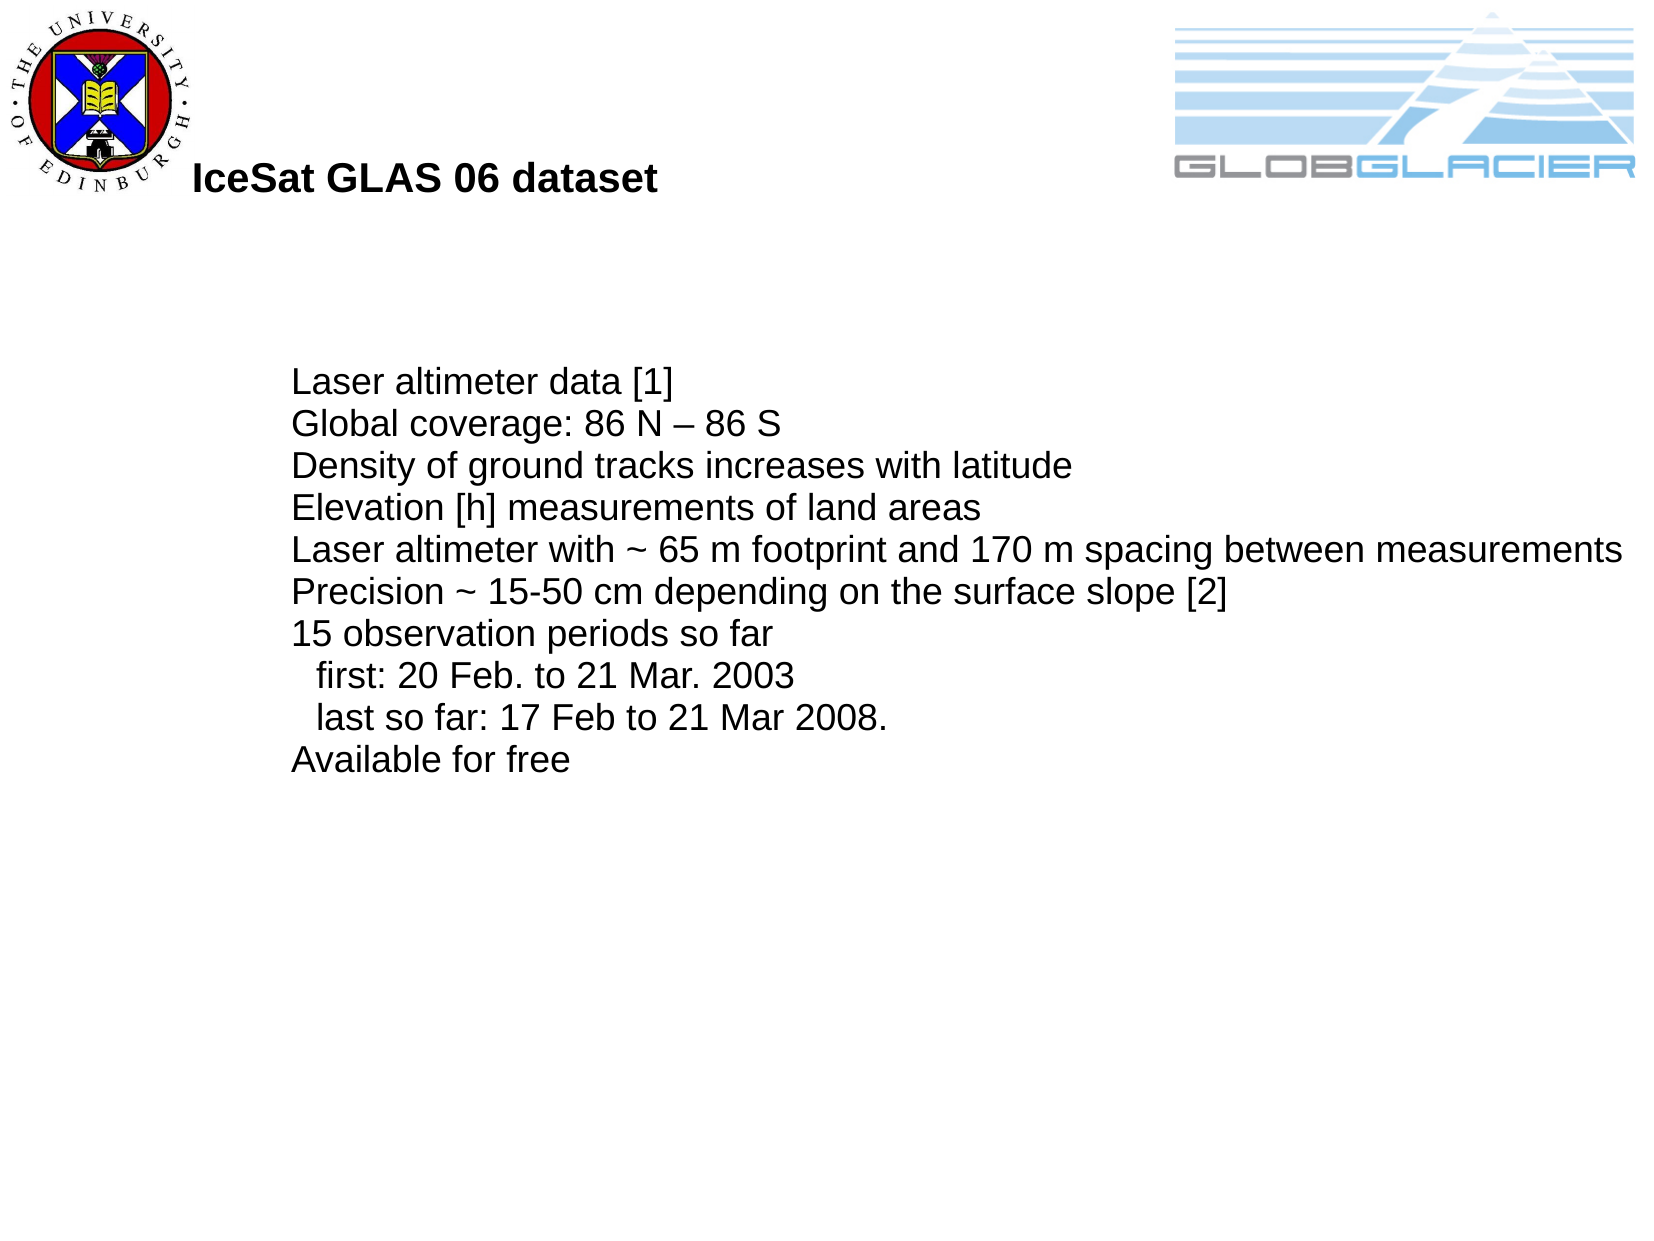

IceSat GLAS 06 dataset
 Laser altimeter data [1]
 Global coverage: 86 N – 86 S
 Density of ground tracks increases with latitude
 Elevation [h] measurements of land areas
 Laser altimeter with ~ 65 m footprint and 170 m spacing between measurements
 Precision ~ 15-50 cm depending on the surface slope [2]
 15 observation periods so far
first: 20 Feb. to 21 Mar. 2003
last so far: 17 Feb to 21 Mar 2008.
 Available for free